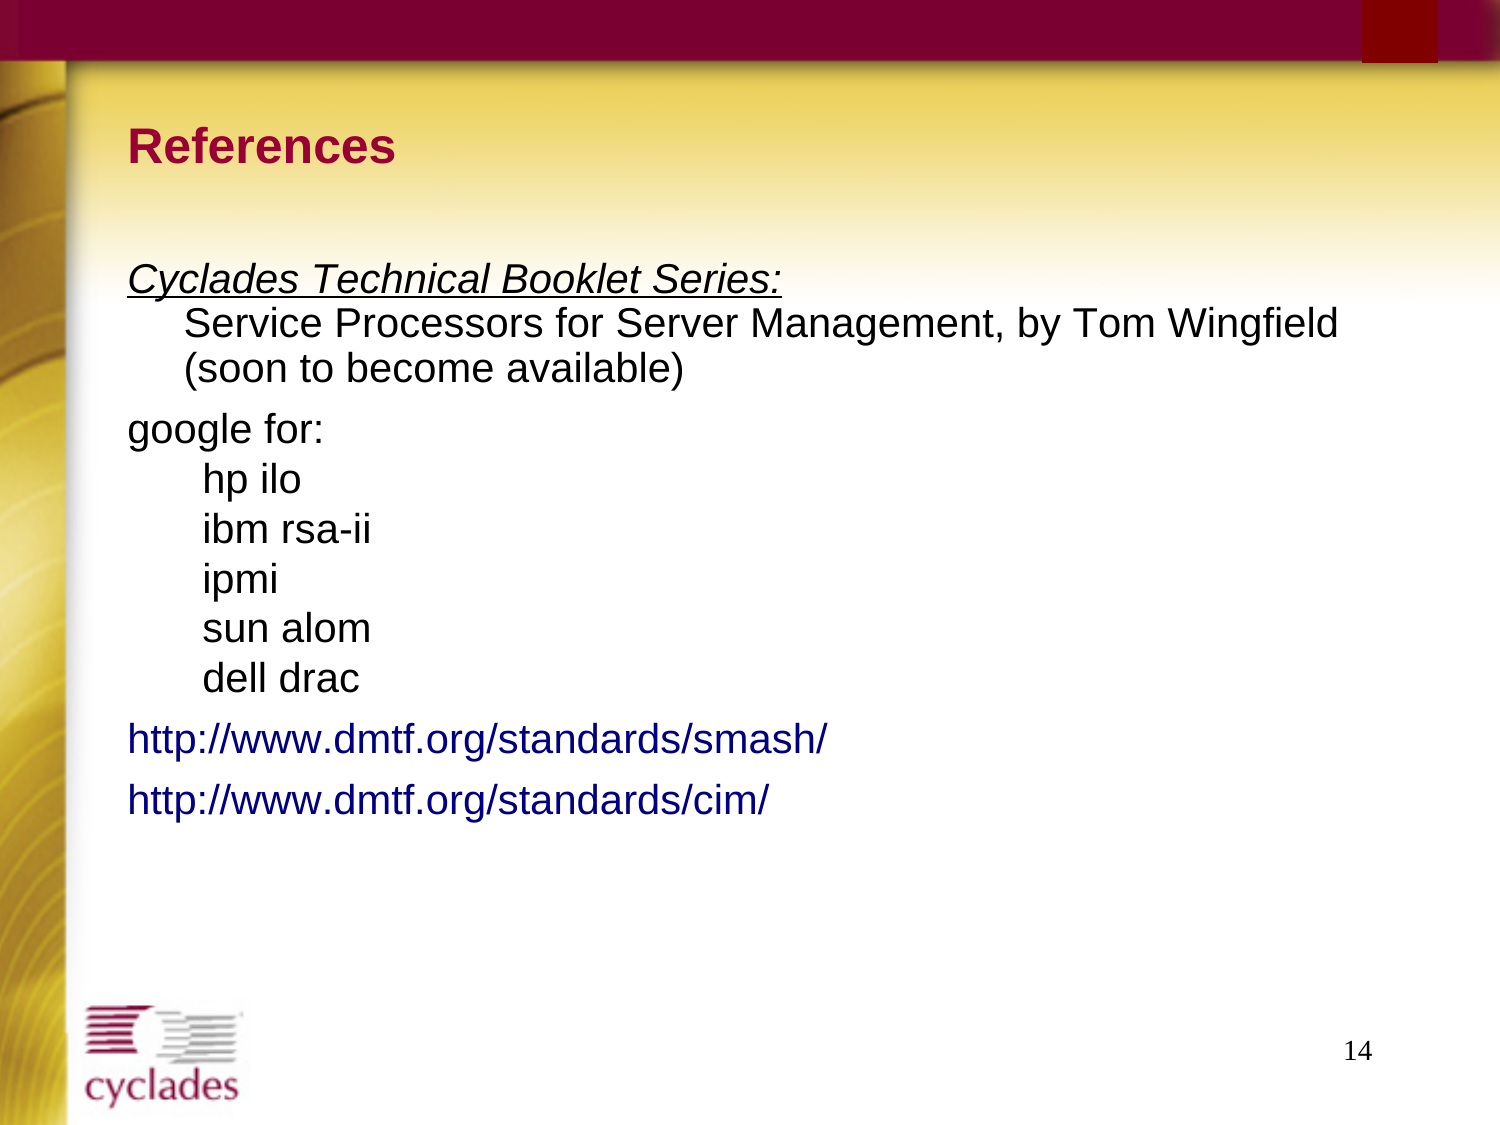

# References
Cyclades Technical Booklet Series:
Service Processors for Server Management, by Tom Wingfield (soon to become available)
google for:
hp ilo
ibm rsa-ii
ipmi
sun alom
dell drac
http://www.dmtf.org/standards/smash/
http://www.dmtf.org/standards/cim/